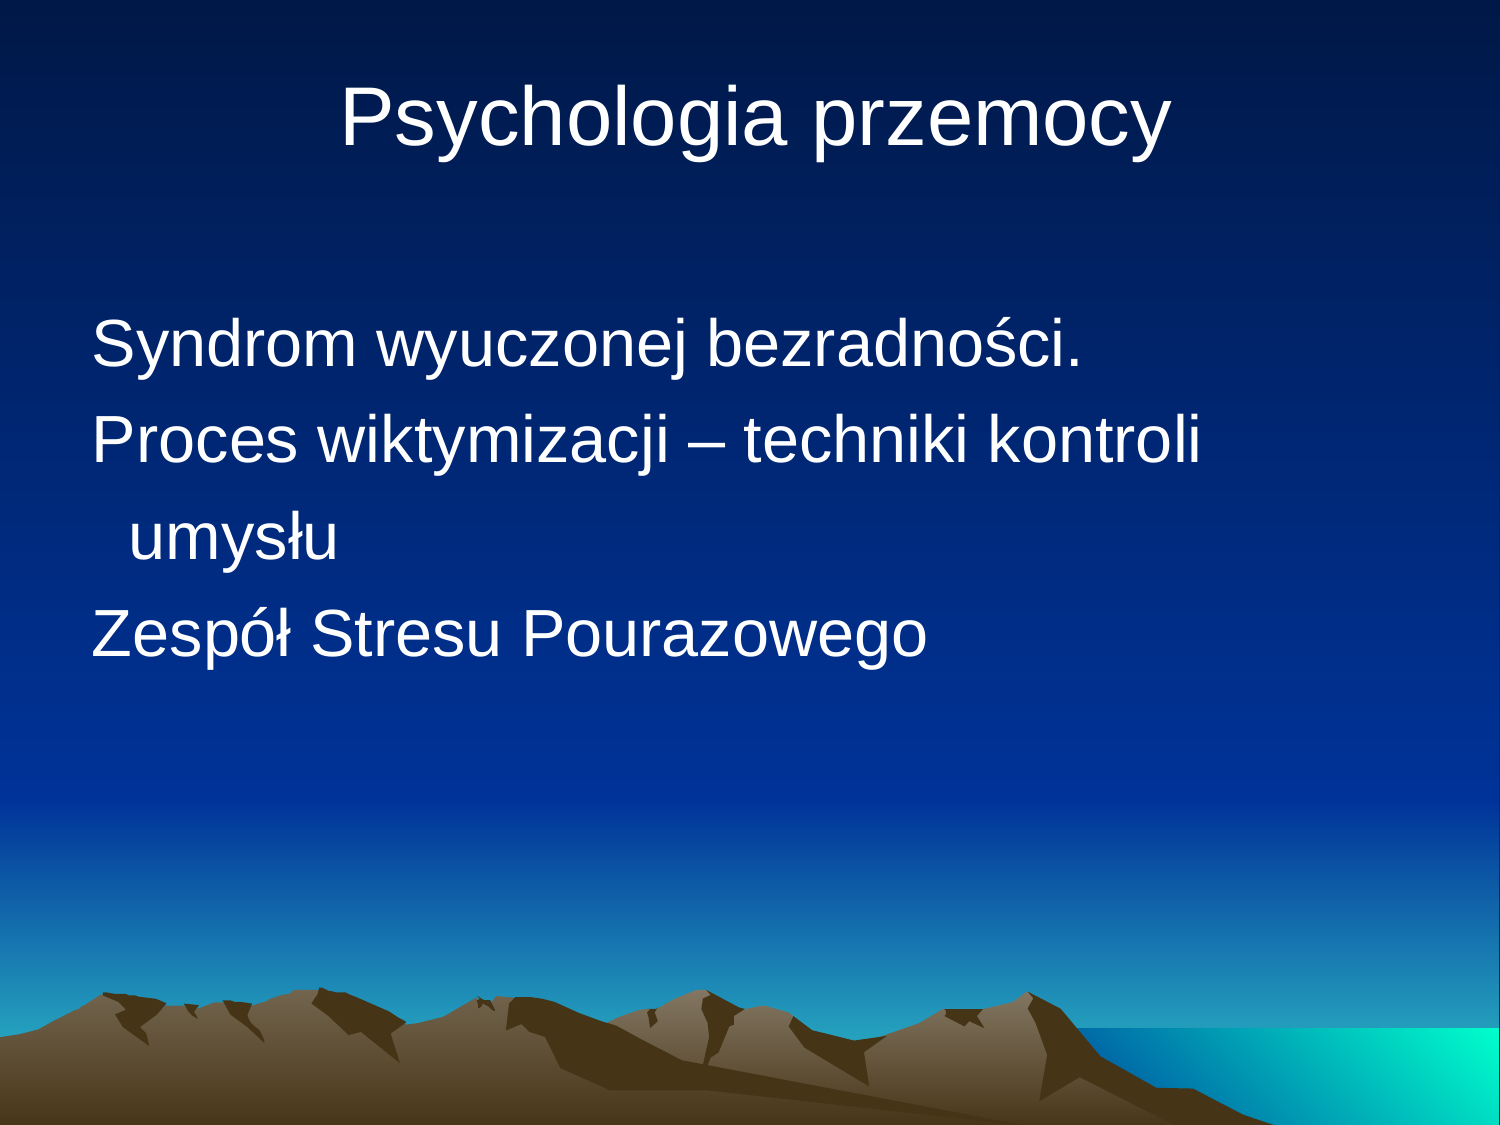

Psychologia przemocy
Syndrom wyuczonej bezradności.
Proces wiktymizacji – techniki kontroli
 umysłu
Zespół Stresu Pourazowego